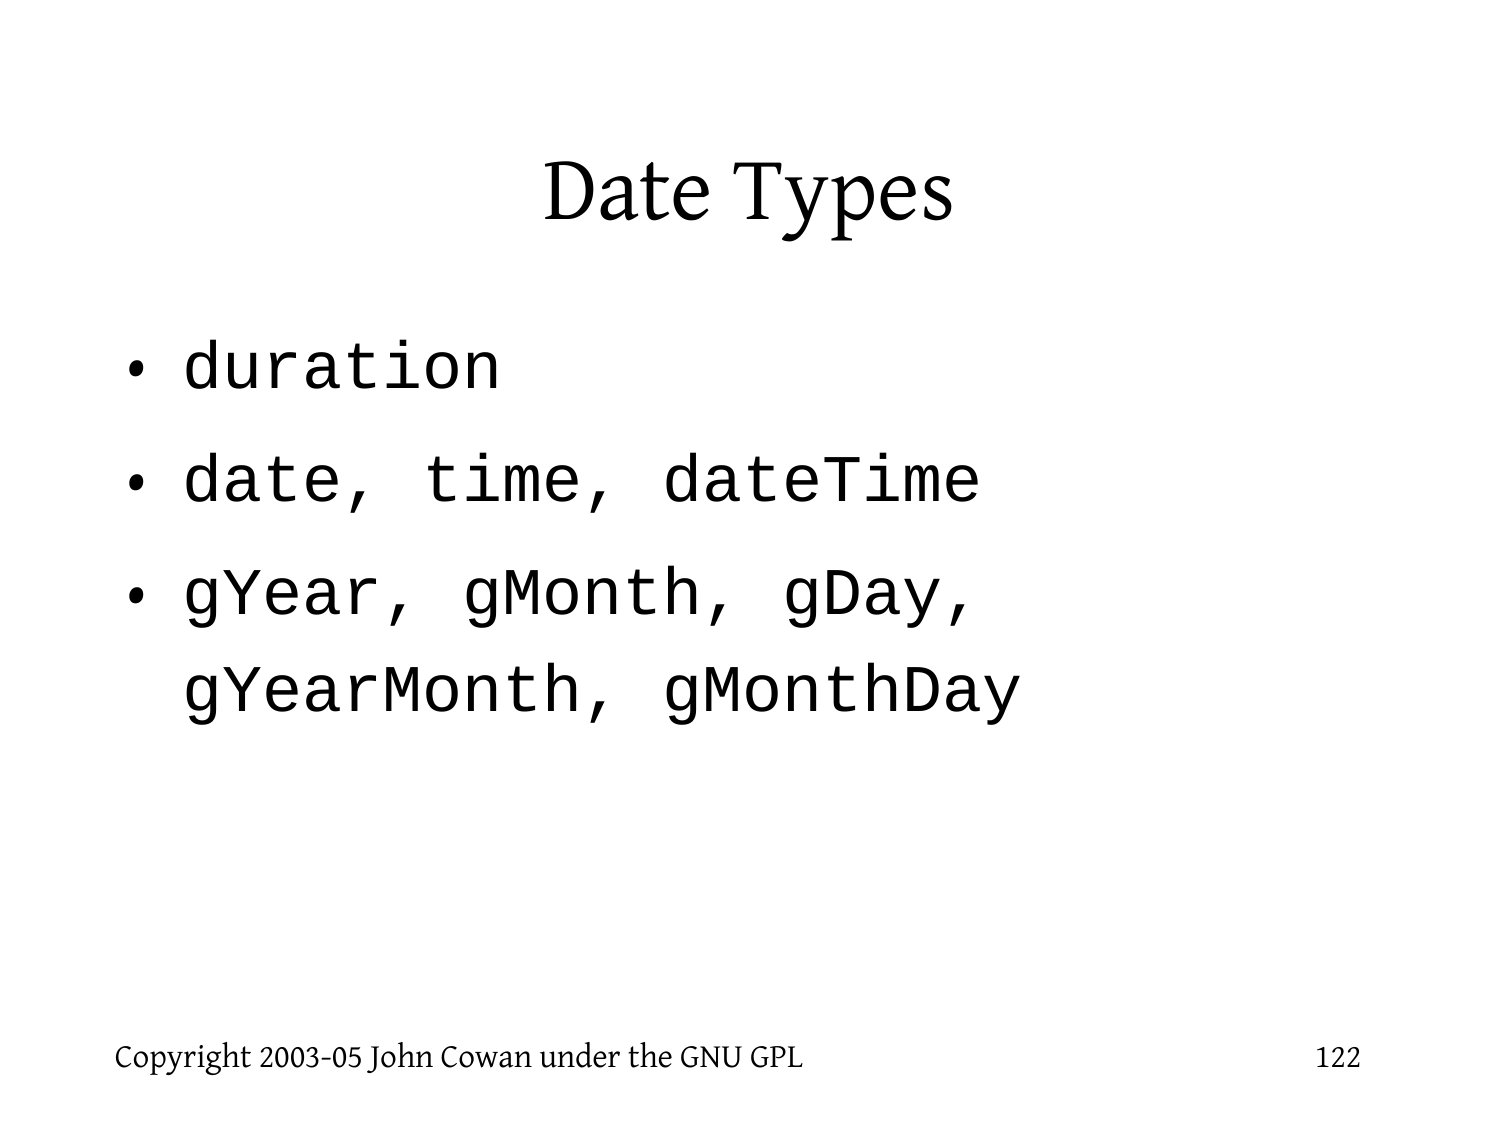

# Date Types
duration
date, time, dateTime
gYear, gMonth, gDay,
gYearMonth, gMonthDay